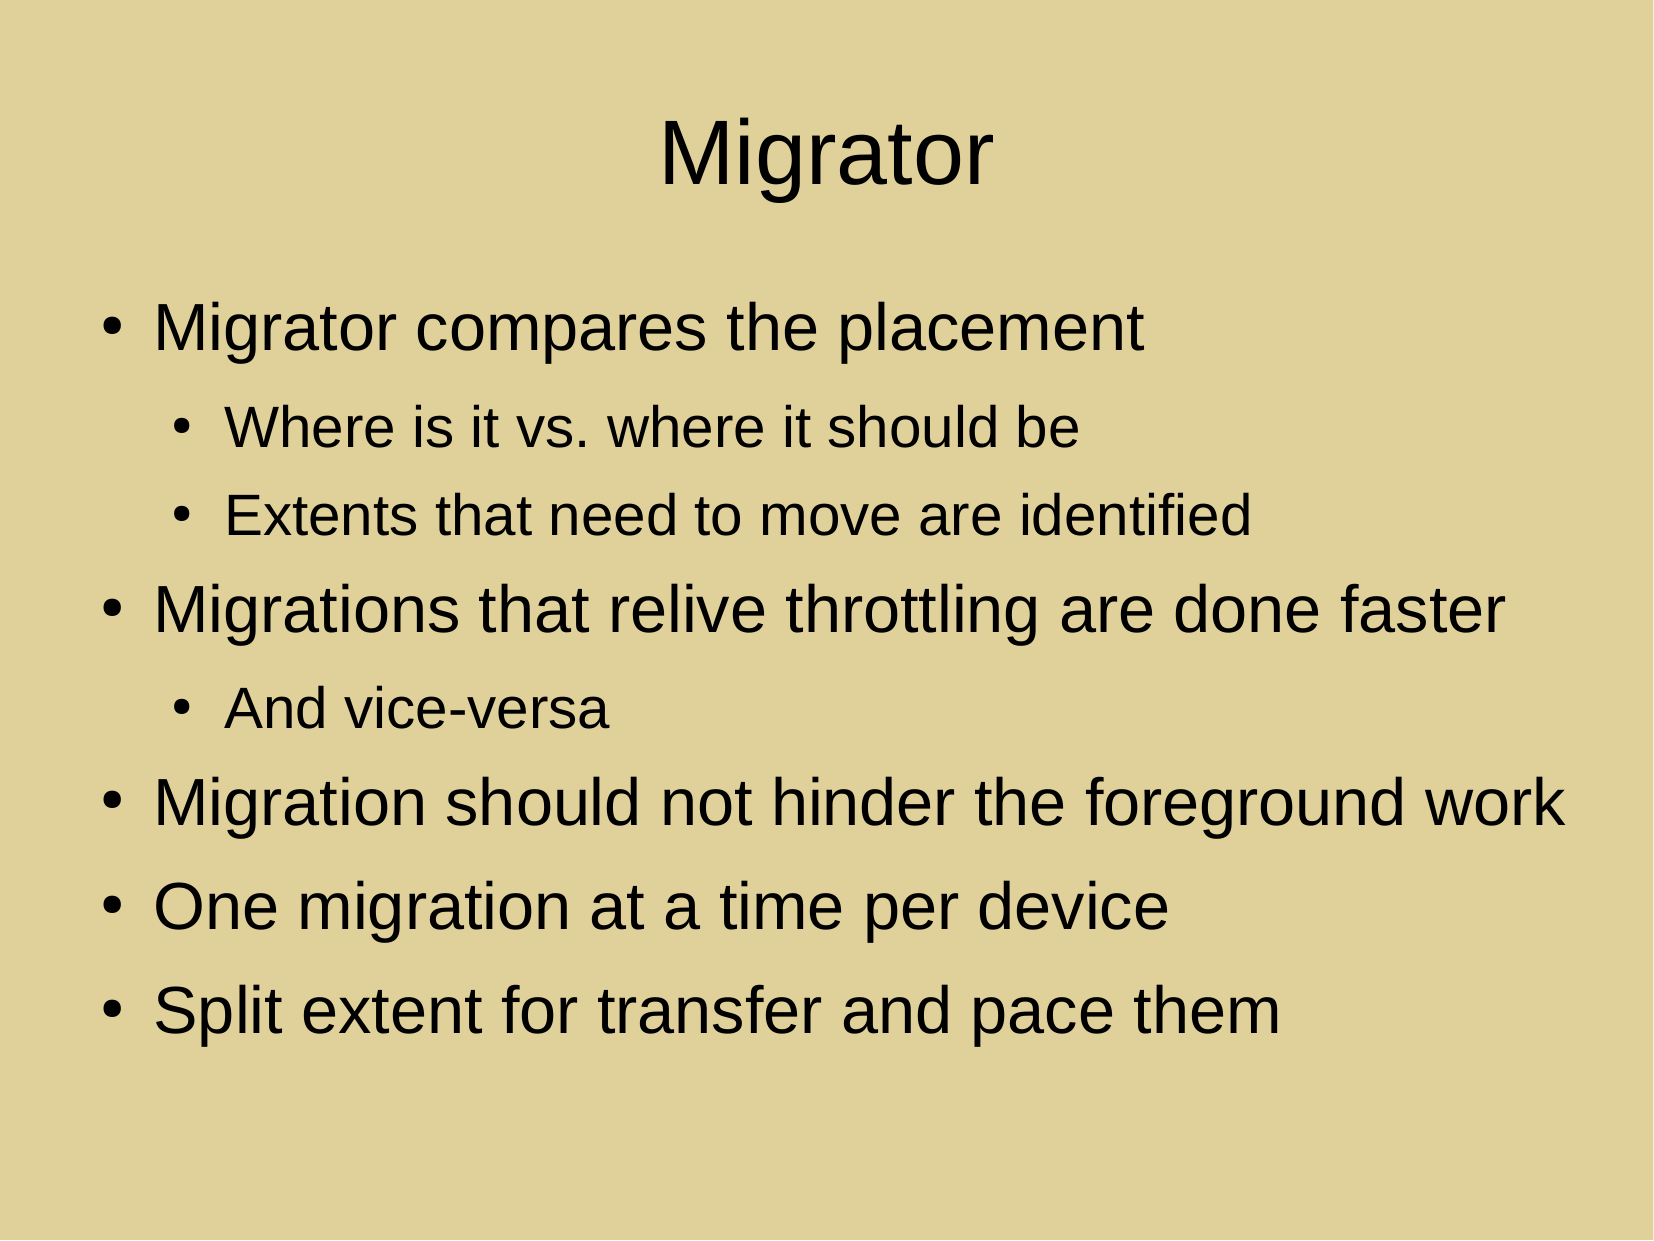

# Migrator
Migrator compares the placement
Where is it vs. where it should be
Extents that need to move are identified
Migrations that relive throttling are done faster
And vice-versa
Migration should not hinder the foreground work
One migration at a time per device
Split extent for transfer and pace them